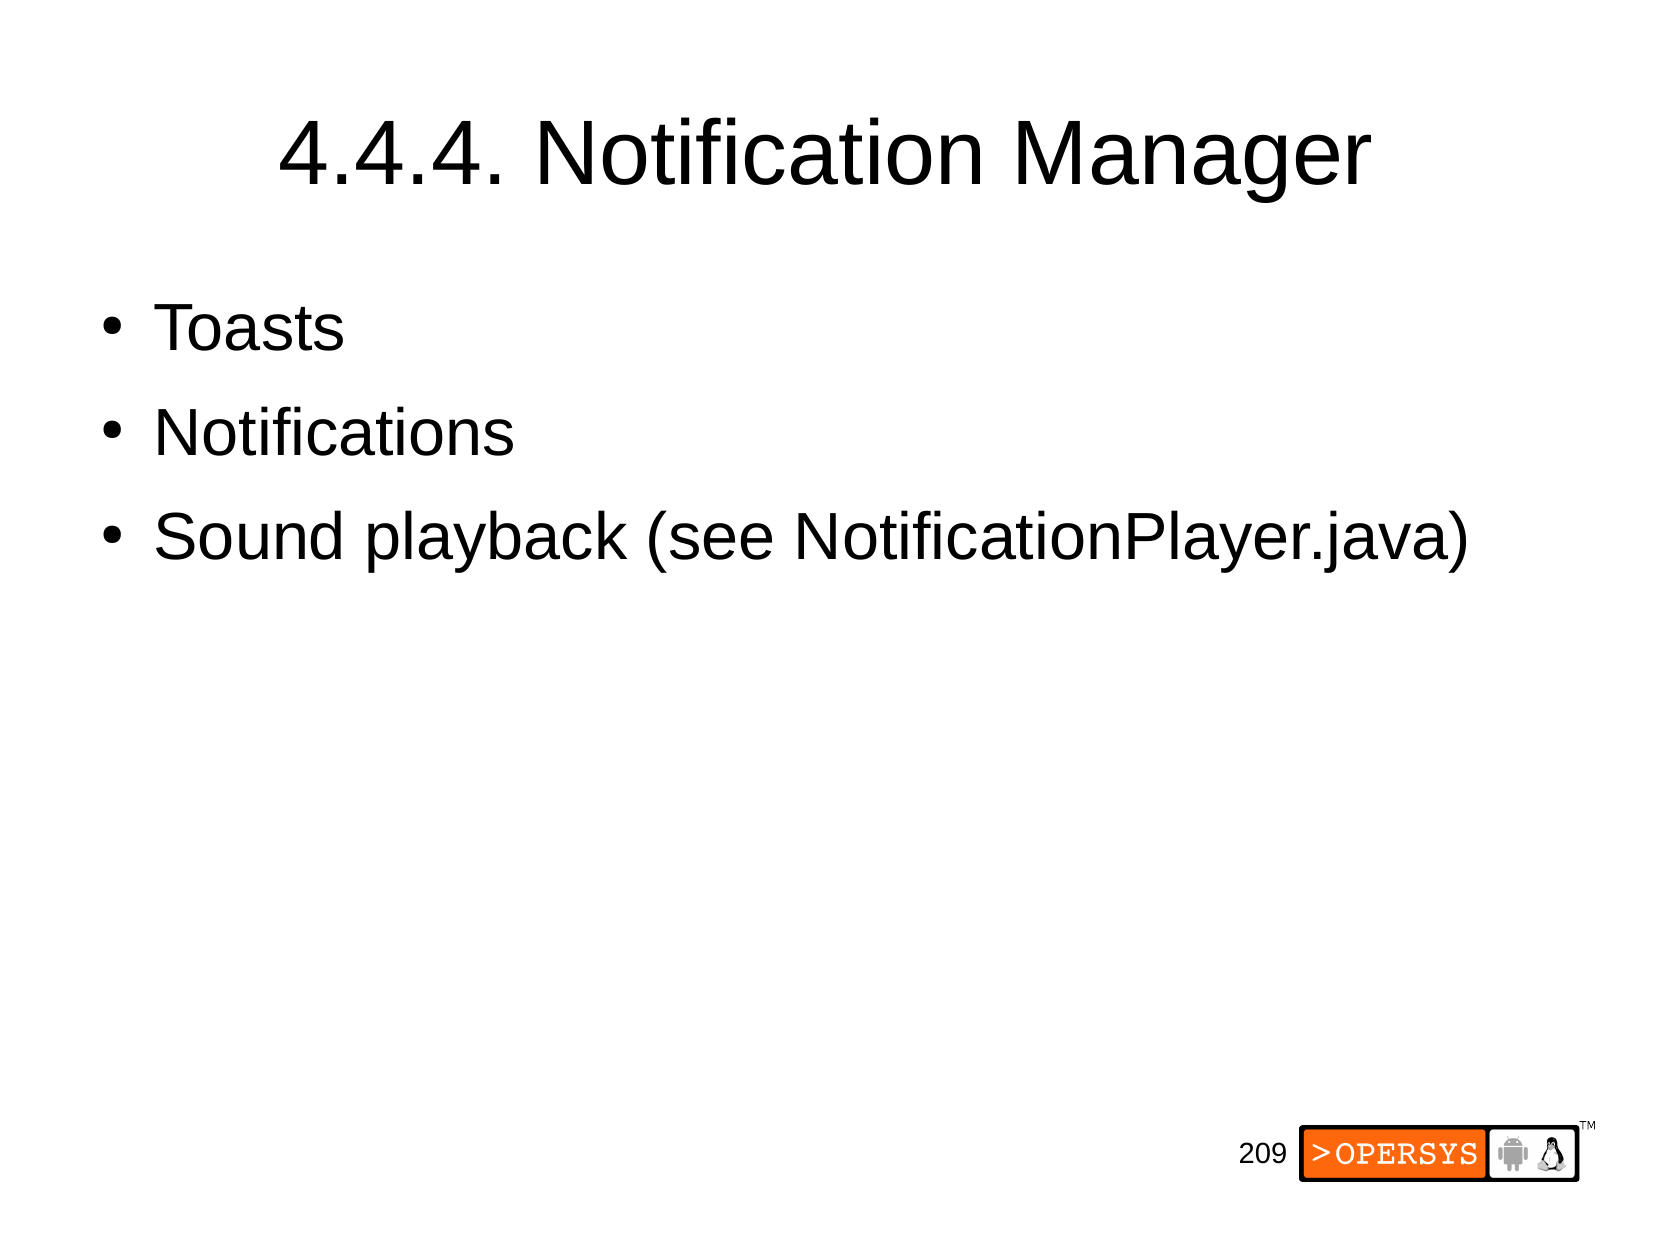

# 4.4.4. Notification Manager
Toasts
Notifications
Sound playback (see NotificationPlayer.java)